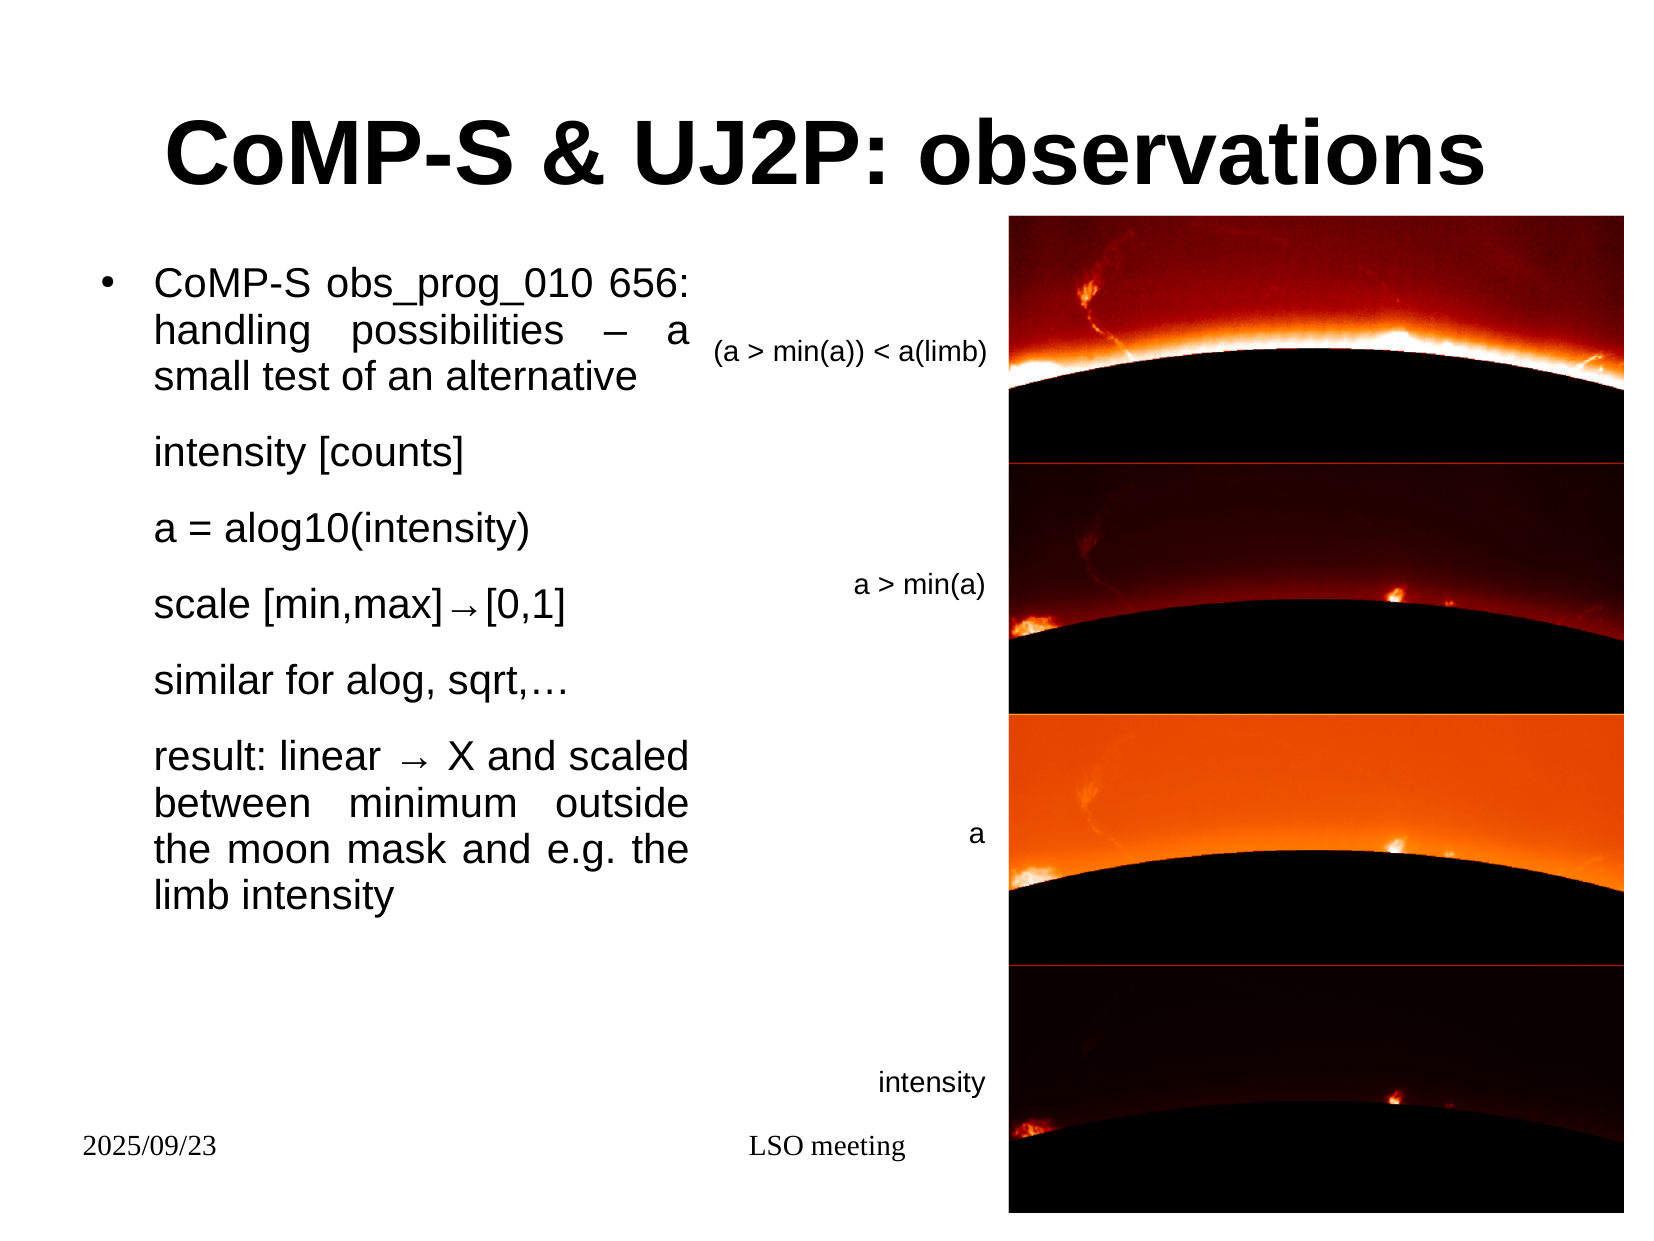

# CoMP-S & UJ2P: observations
CoMP-S obs_prog_010 656: handling possibilities – a small test of an alternative
intensity [counts]
a = alog10(intensity)
scale [min,max]→[0,1]
similar for alog, sqrt,…
result: linear → X and scaled between minimum outside the moon mask and e.g. the limb intensity
 (a > min(a)) < a(limb)
 a > min(a)
 a
 intensity
2025/09/23
LSO meeting
23